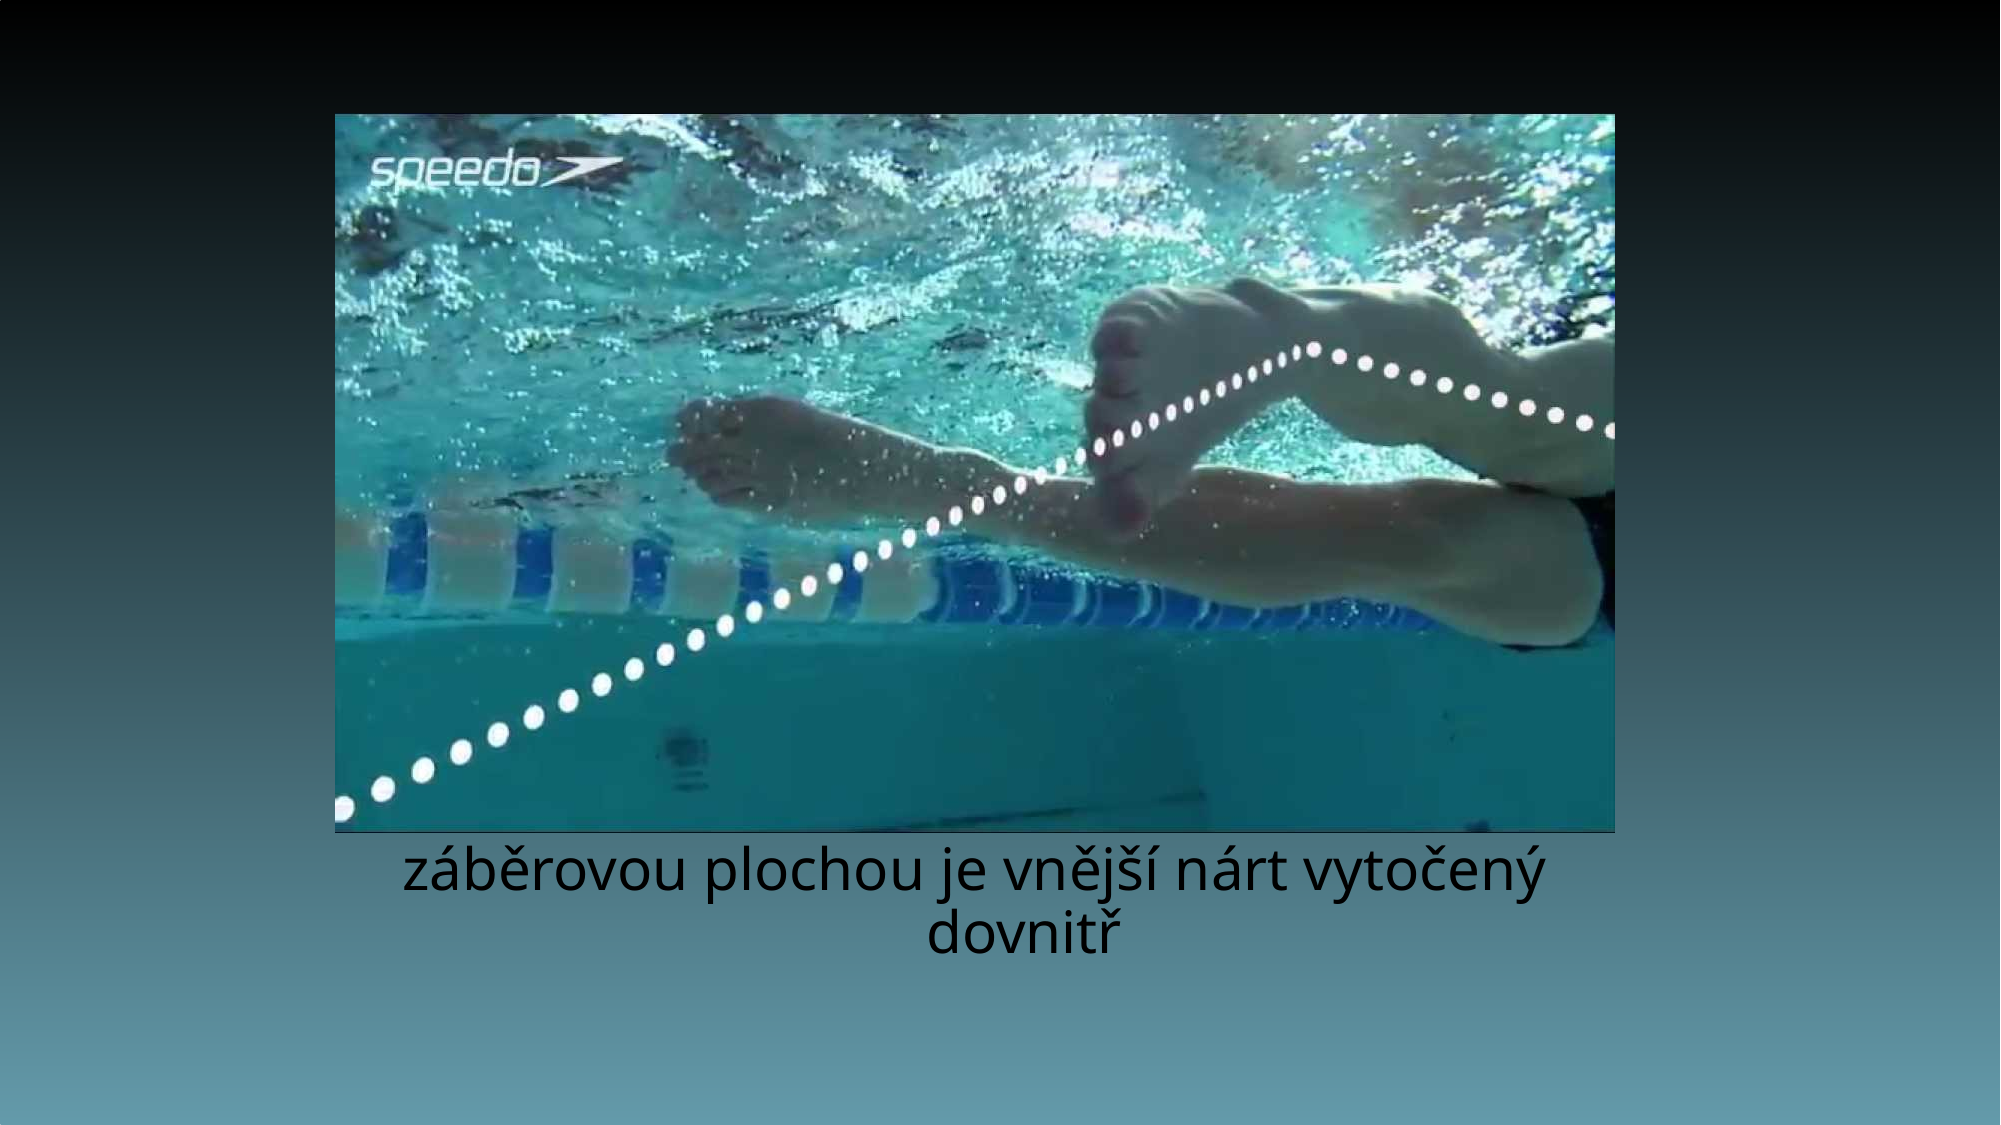

záběrovou plochou je vnější nárt vytočený dovnitř